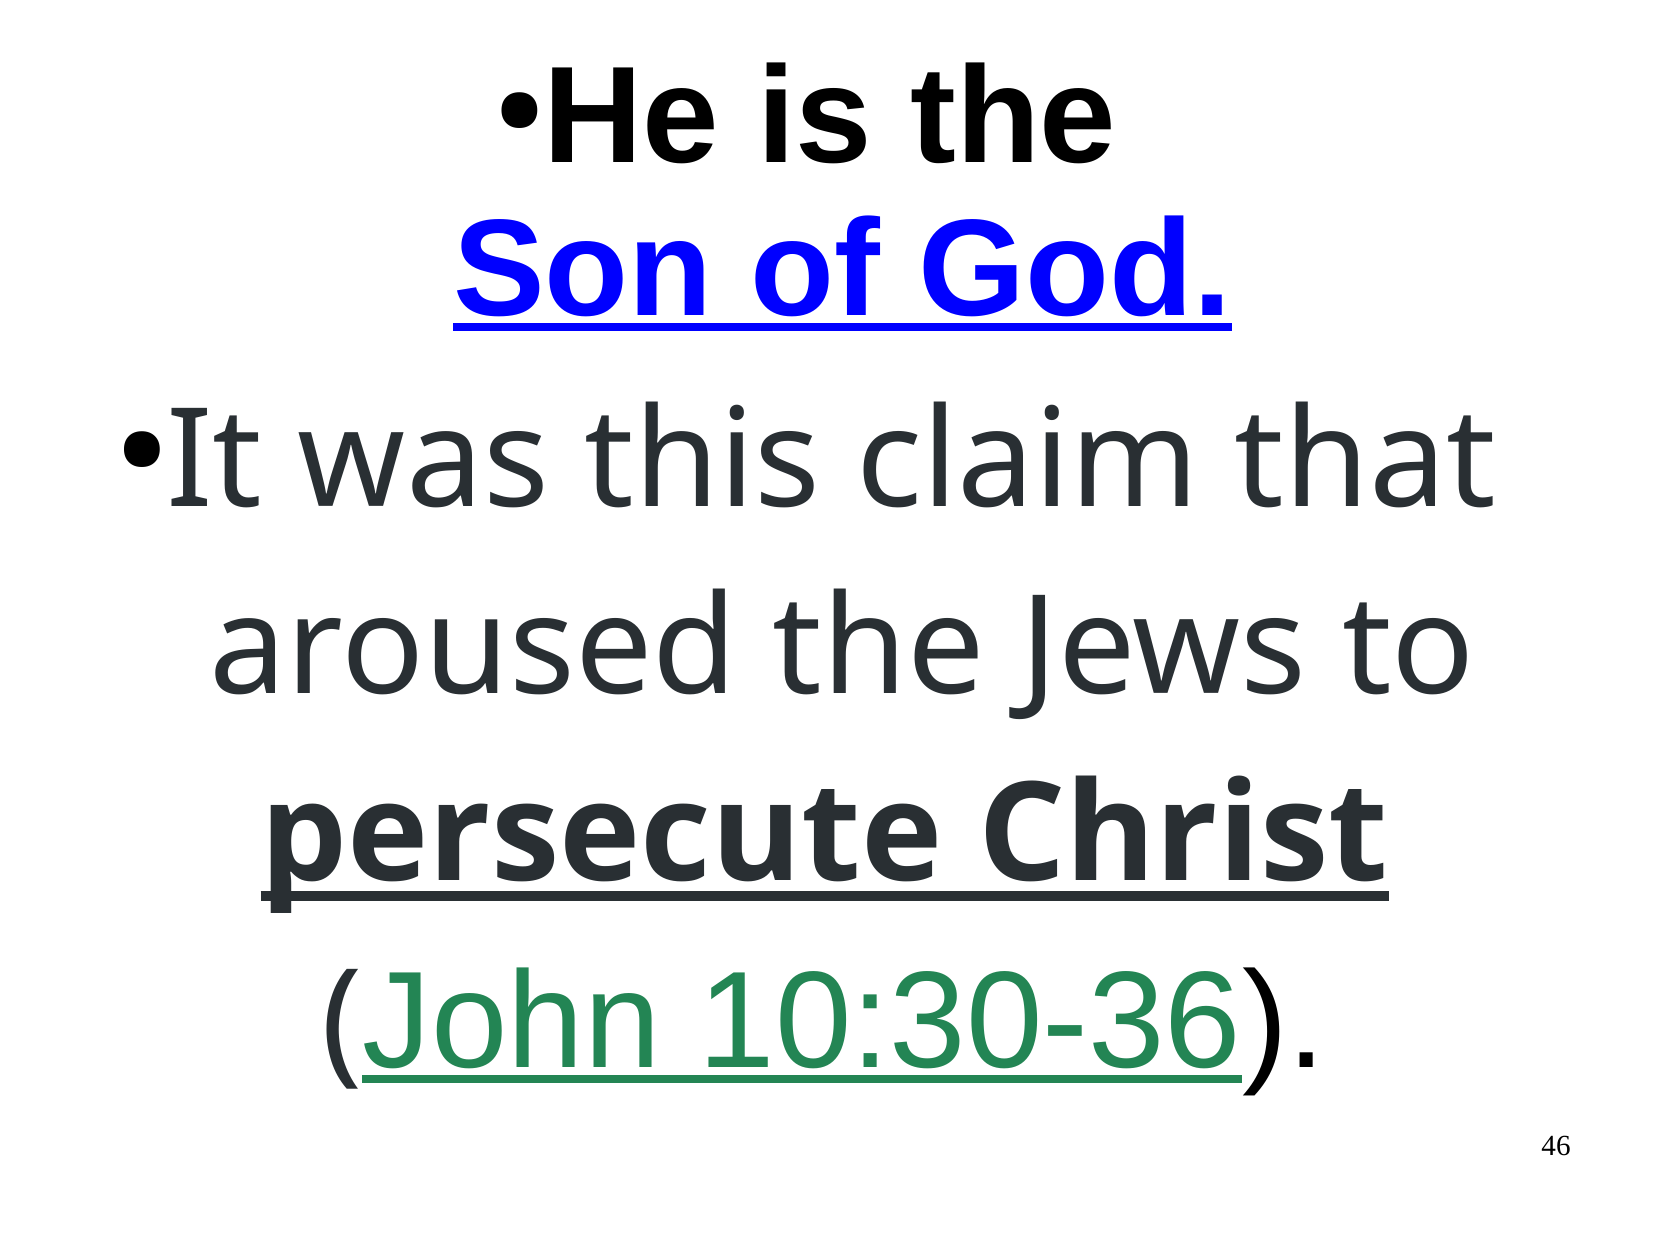

# He is the Son of God.
It was this claim that
aroused the Jews to persecute Christ
(John 10:30-36).
46